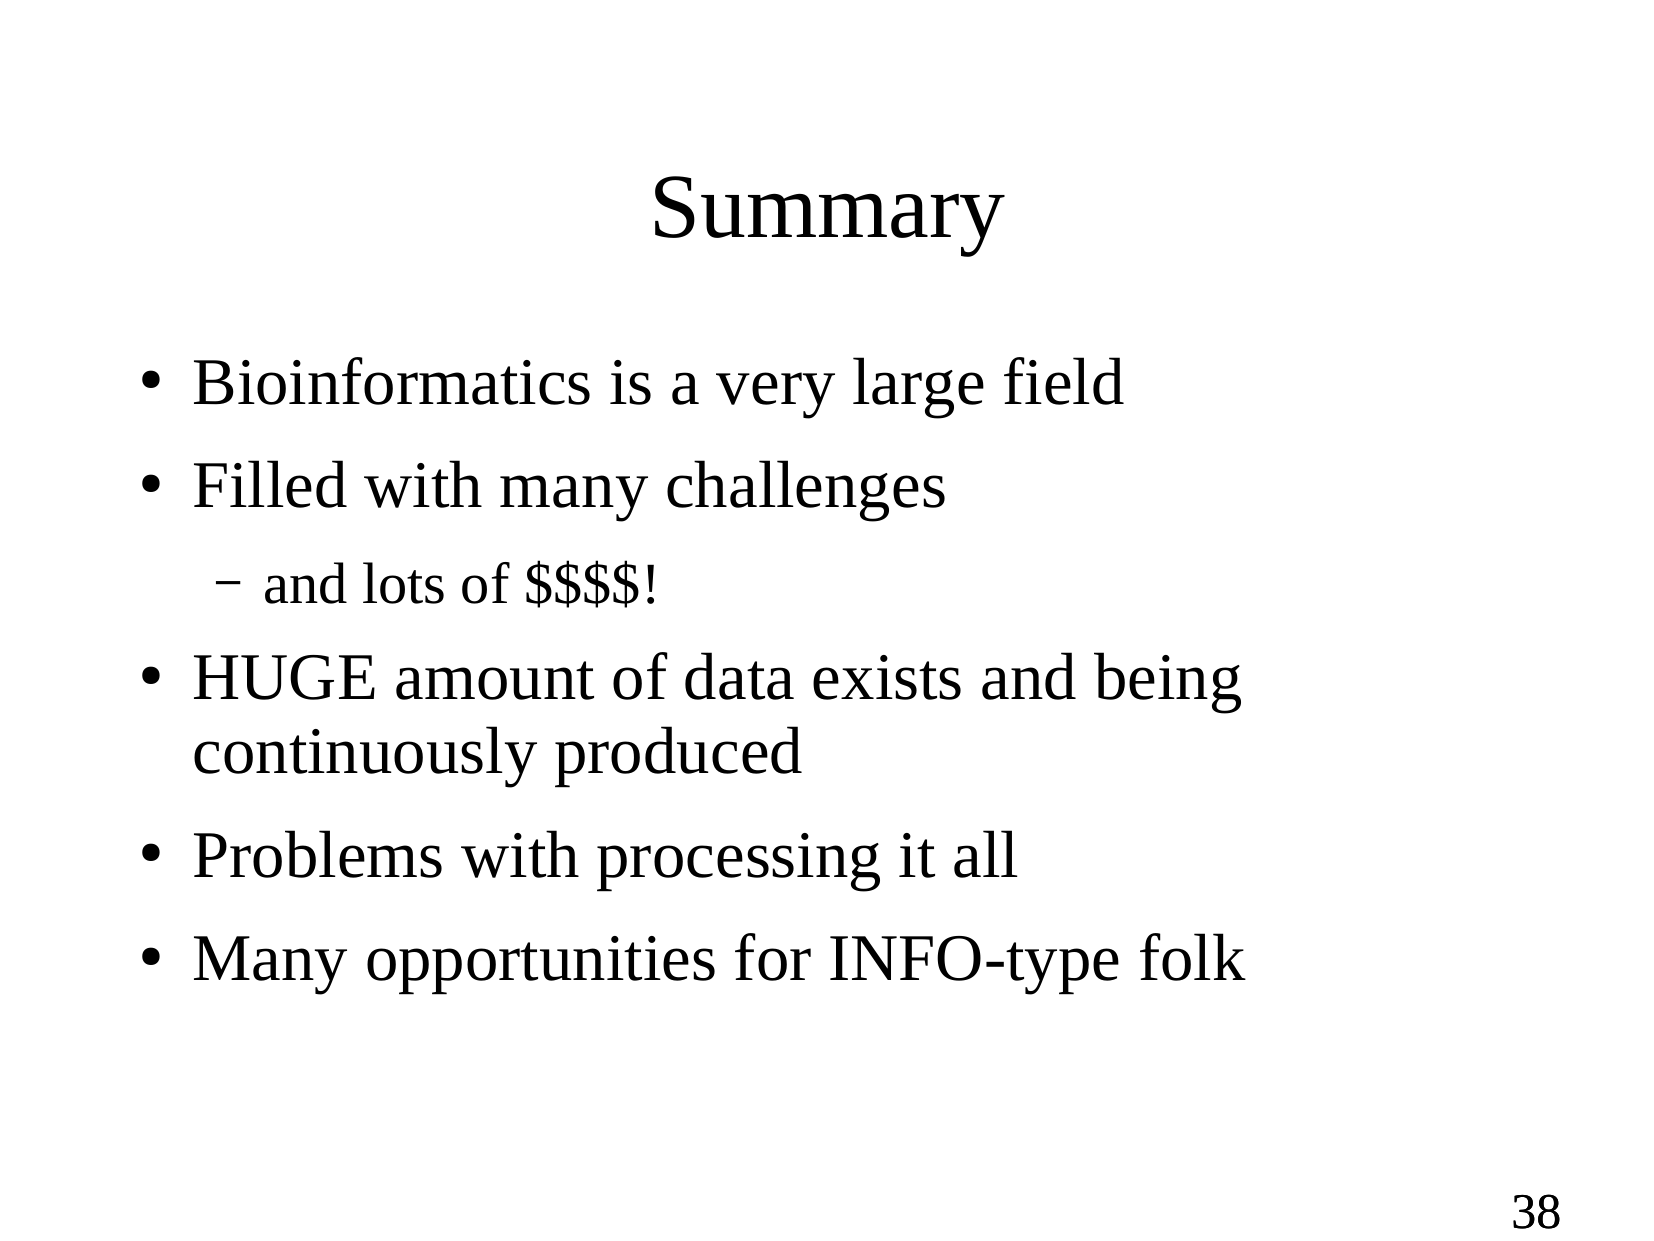

# Summary
Bioinformatics is a very large field
Filled with many challenges
and lots of $$$$!
HUGE amount of data exists and being continuously produced
Problems with processing it all
Many opportunities for INFO-type folk